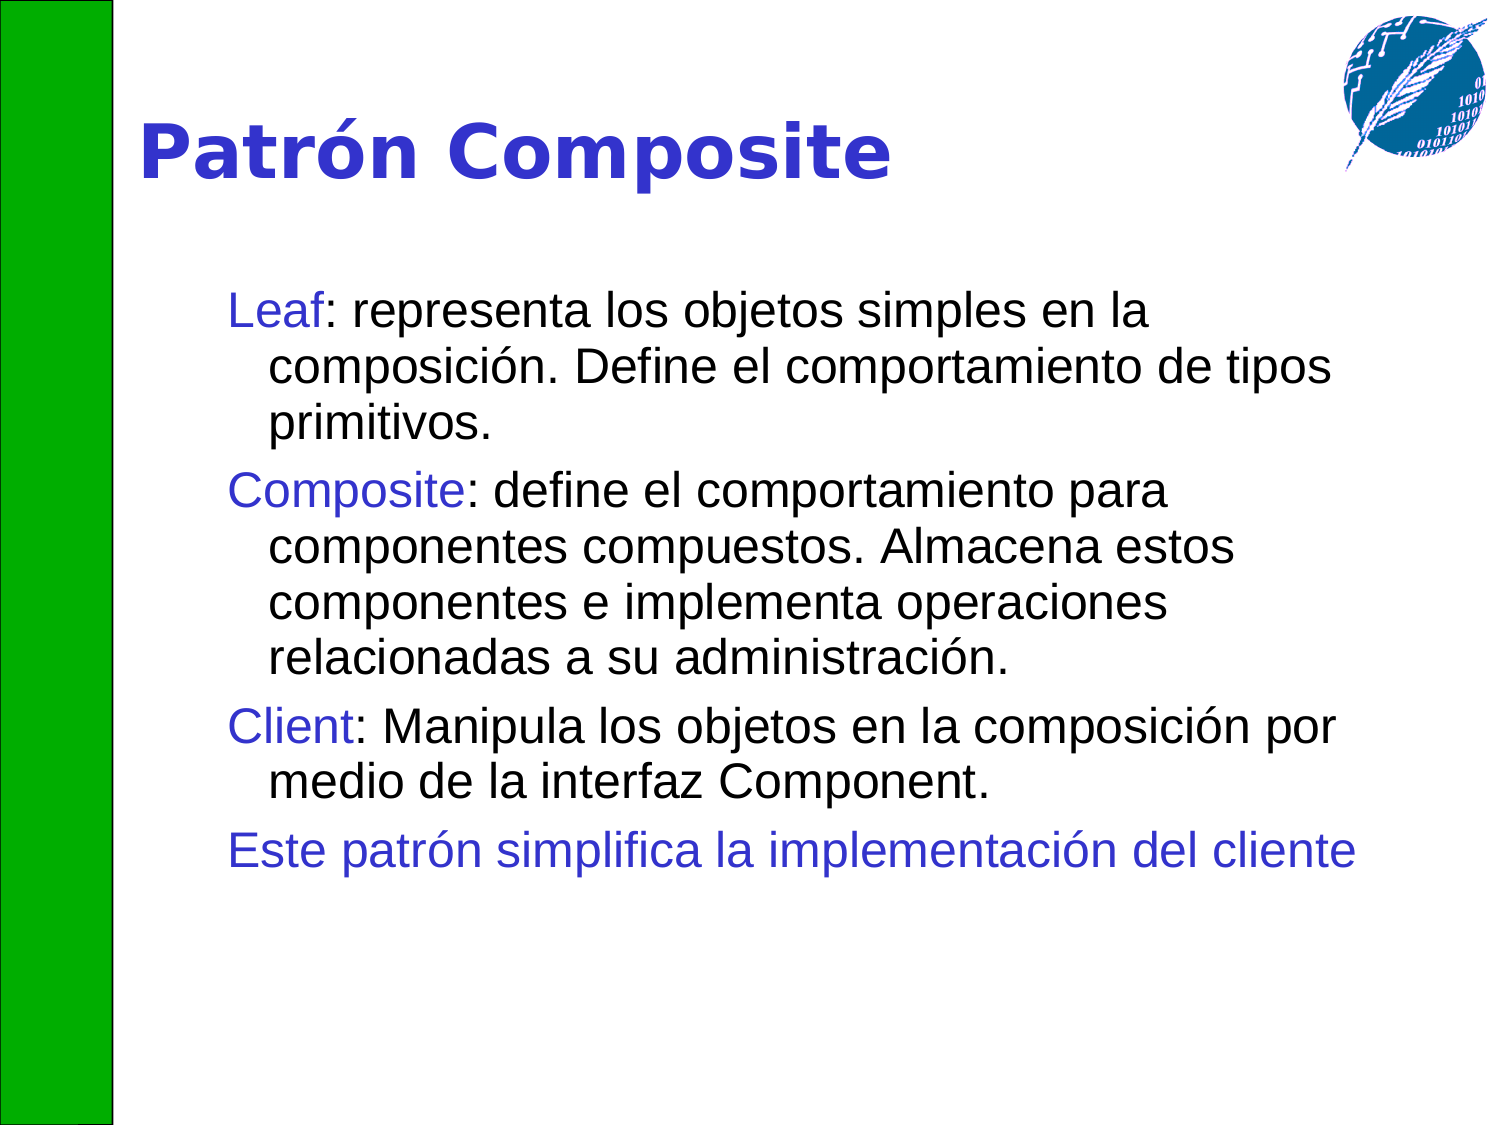

# Patrón Composite
Leaf: representa los objetos simples en la composición. Define el comportamiento de tipos primitivos.
Composite: define el comportamiento para componentes compuestos. Almacena estos componentes e implementa operaciones relacionadas a su administración.
Client: Manipula los objetos en la composición por medio de la interfaz Component.
Este patrón simplifica la implementación del cliente